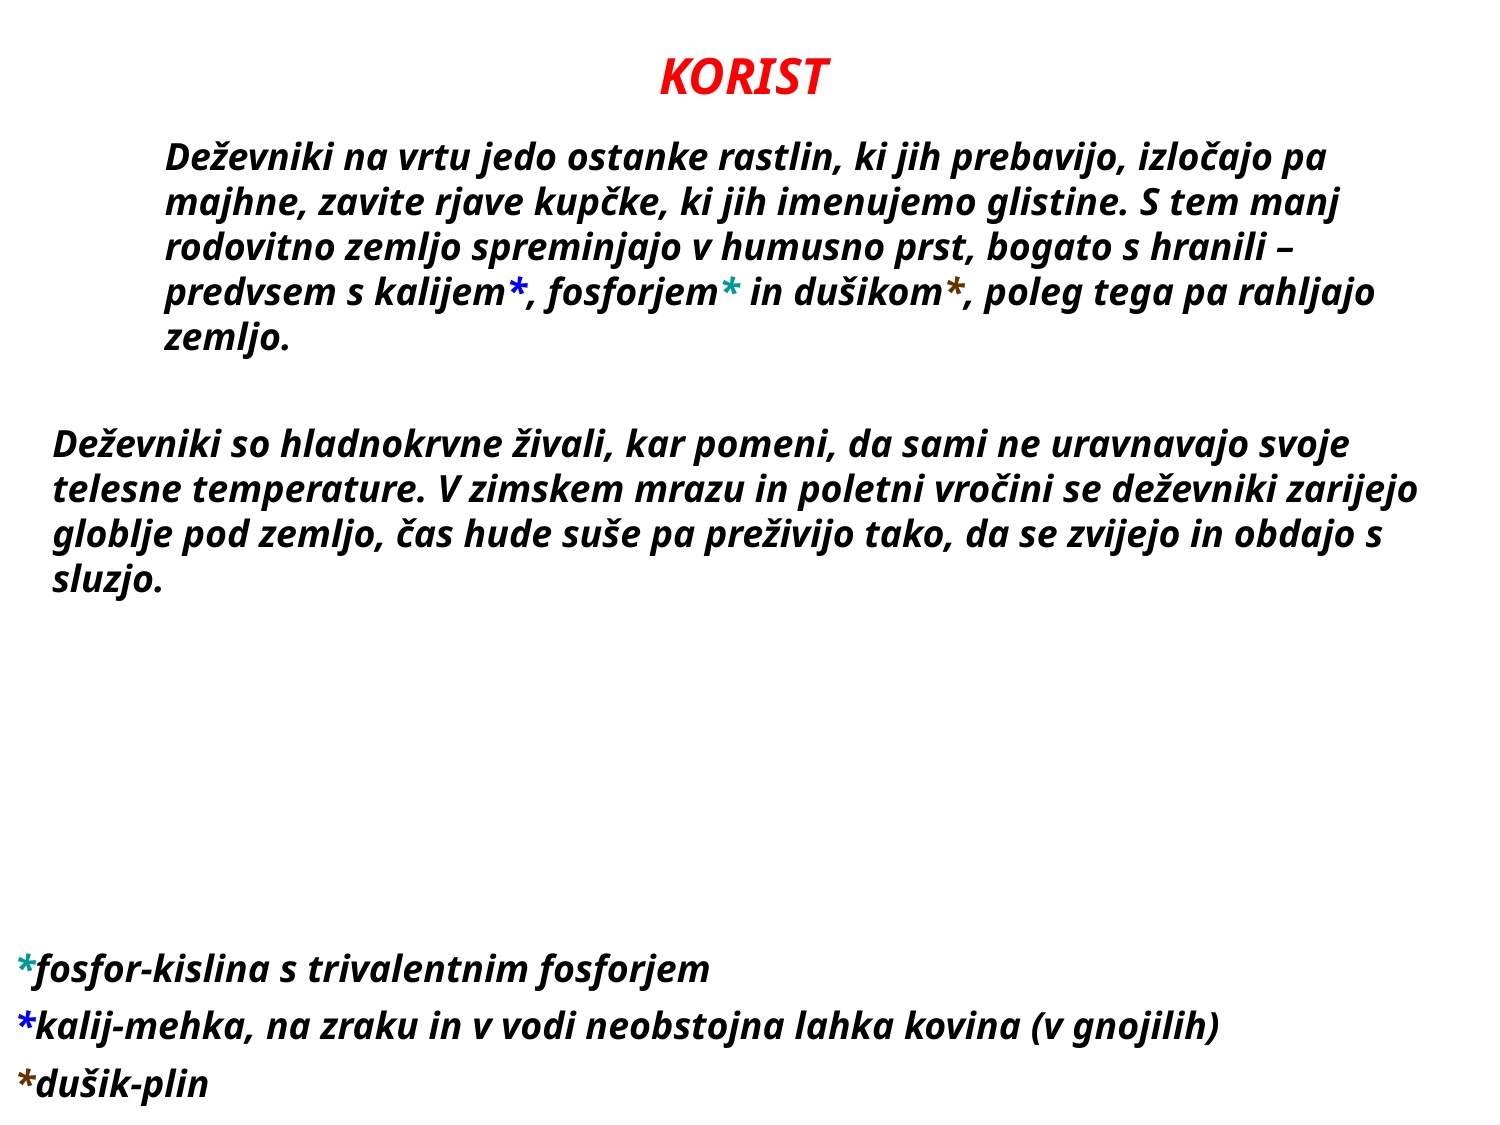

KORIST
Deževniki na vrtu jedo ostanke rastlin, ki jih prebavijo, izločajo pa majhne, zavite rjave kupčke, ki jih imenujemo glistine. S tem manj rodovitno zemljo spreminjajo v humusno prst, bogato s hranili – predvsem s kalijem*, fosforjem* in dušikom*, poleg tega pa rahljajo zemljo.
Deževniki so hladnokrvne živali, kar pomeni, da sami ne uravnavajo svoje telesne temperature. V zimskem mrazu in poletni vročini se deževniki zarijejo globlje pod zemljo, čas hude suše pa preživijo tako, da se zvijejo in obdajo s sluzjo.
*fosfor-kislina s trivalentnim fosforjem
*kalij-mehka, na zraku in v vodi neobstojna lahka kovina (v gnojilih)
*dušik-plin